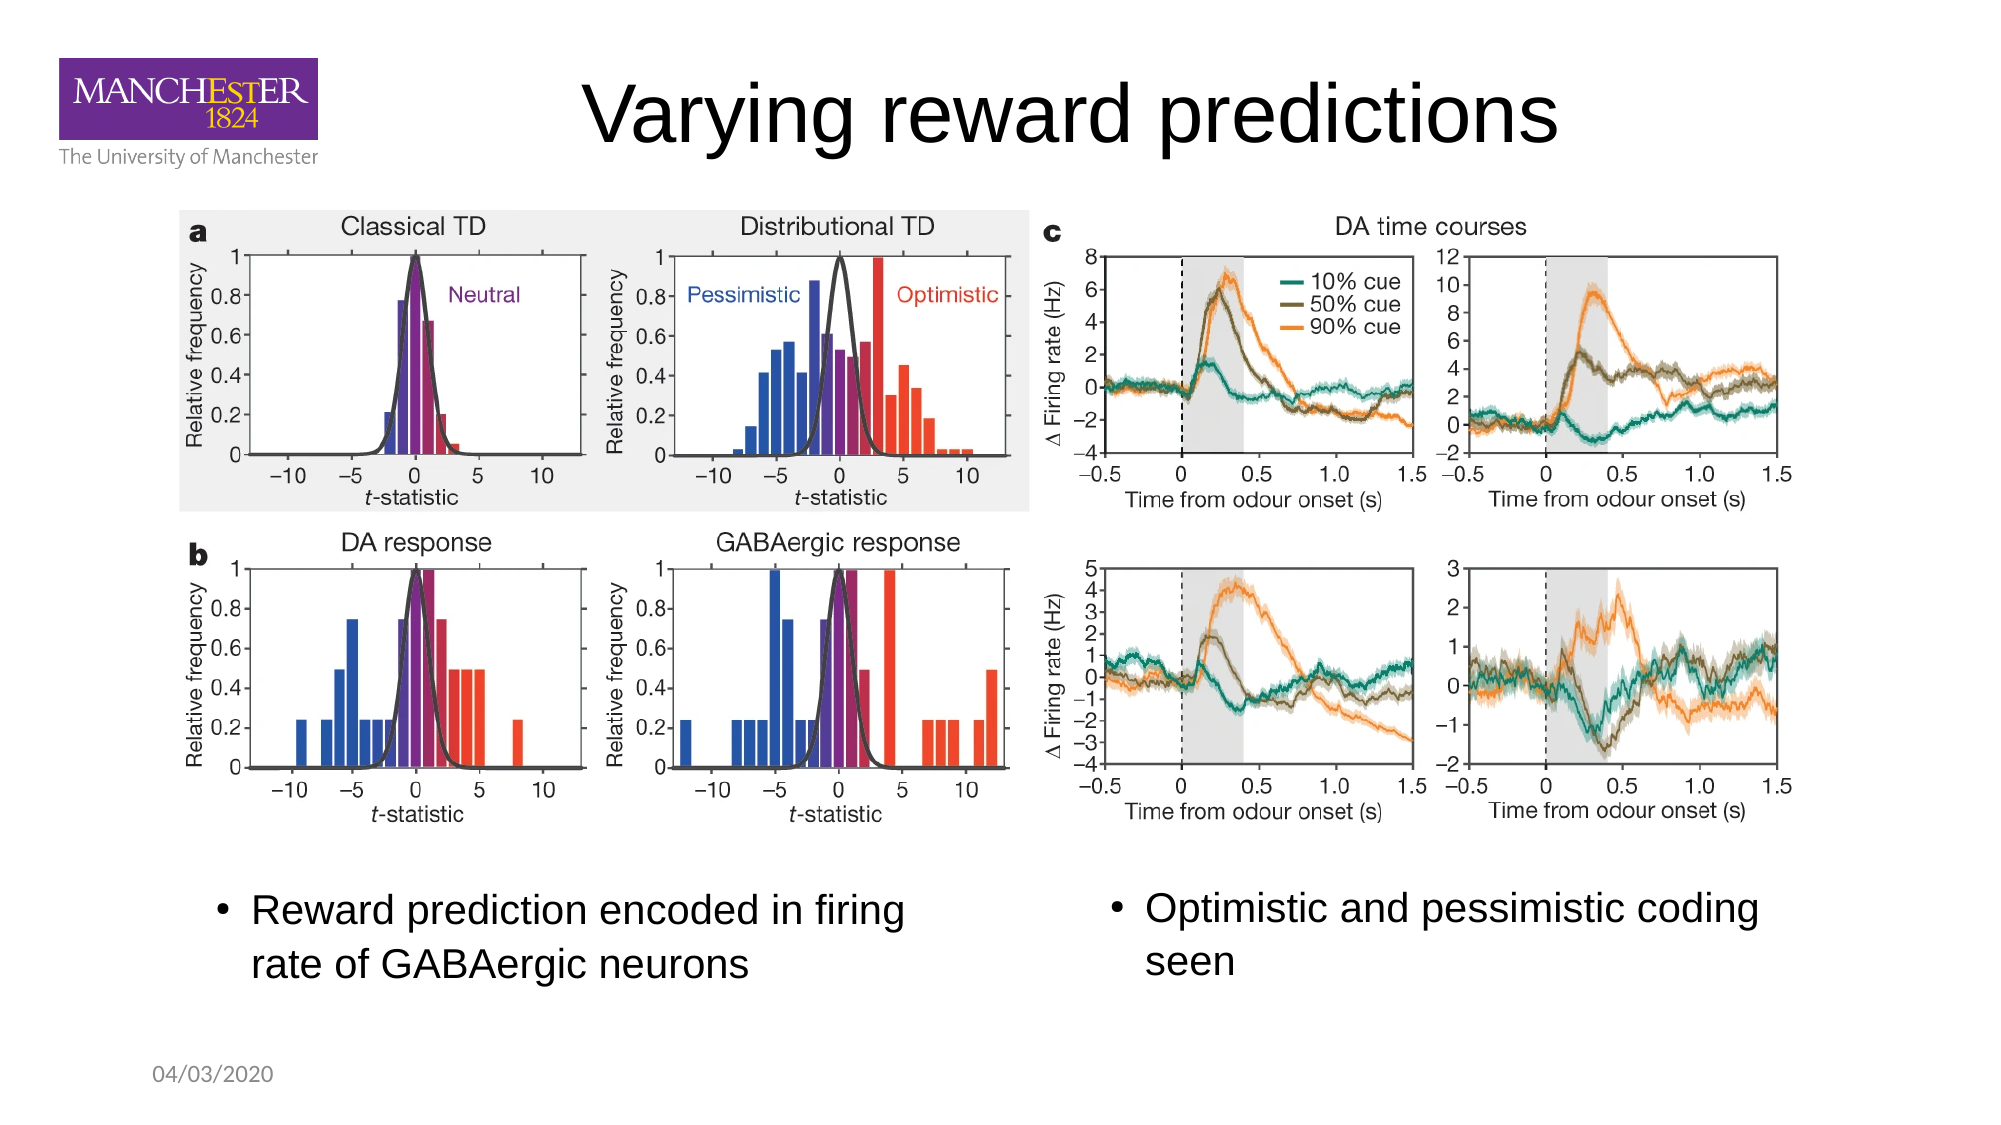

# Varying reward predictions
Optimistic and pessimistic coding seen
Reward prediction encoded in firing rate of GABAergic neurons
04/03/2020